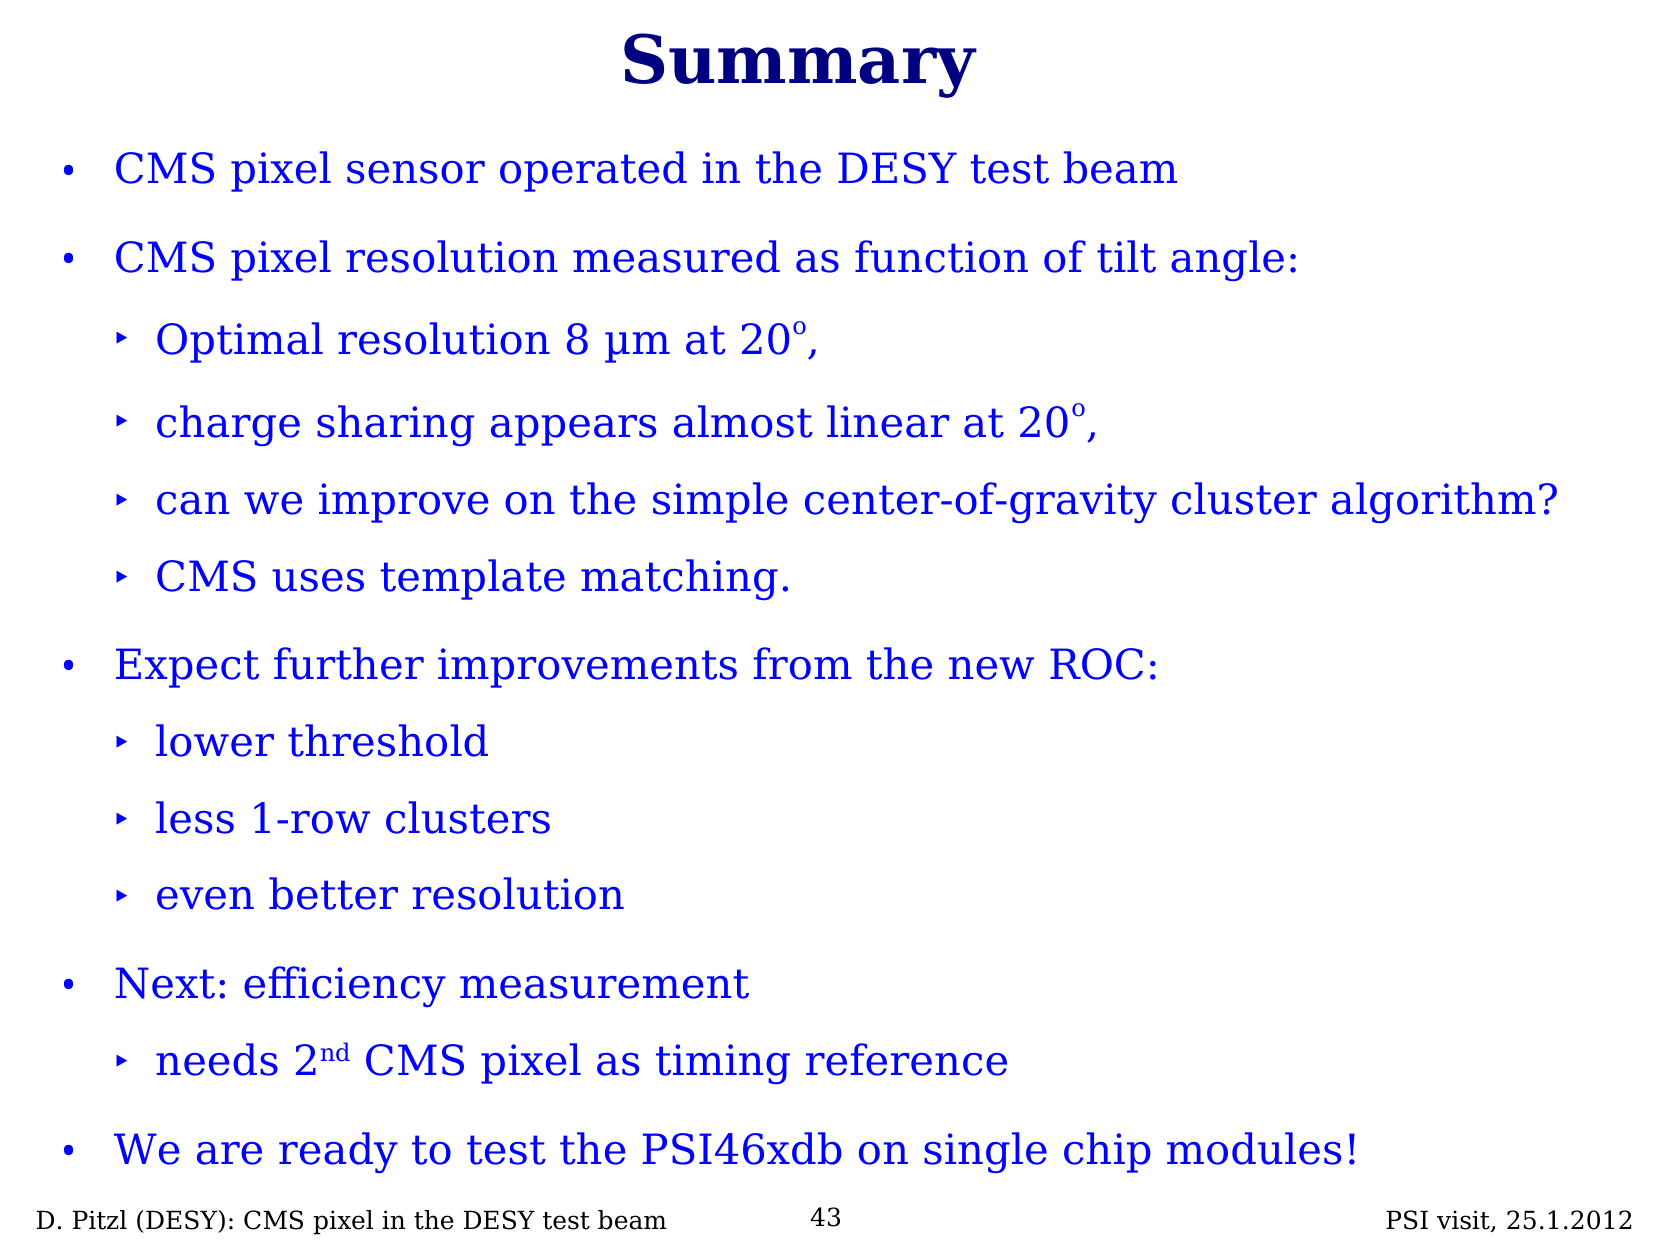

# Summary
CMS pixel sensor operated in the DESY test beam
CMS pixel resolution measured as function of tilt angle:
Optimal resolution 8 µm at 20o,
charge sharing appears almost linear at 20o,
can we improve on the simple center-of-gravity cluster algorithm?
CMS uses template matching.
Expect further improvements from the new ROC:
lower threshold
less 1-row clusters
even better resolution
Next: efficiency measurement
needs 2nd CMS pixel as timing reference
We are ready to test the PSI46xdb on single chip modules!